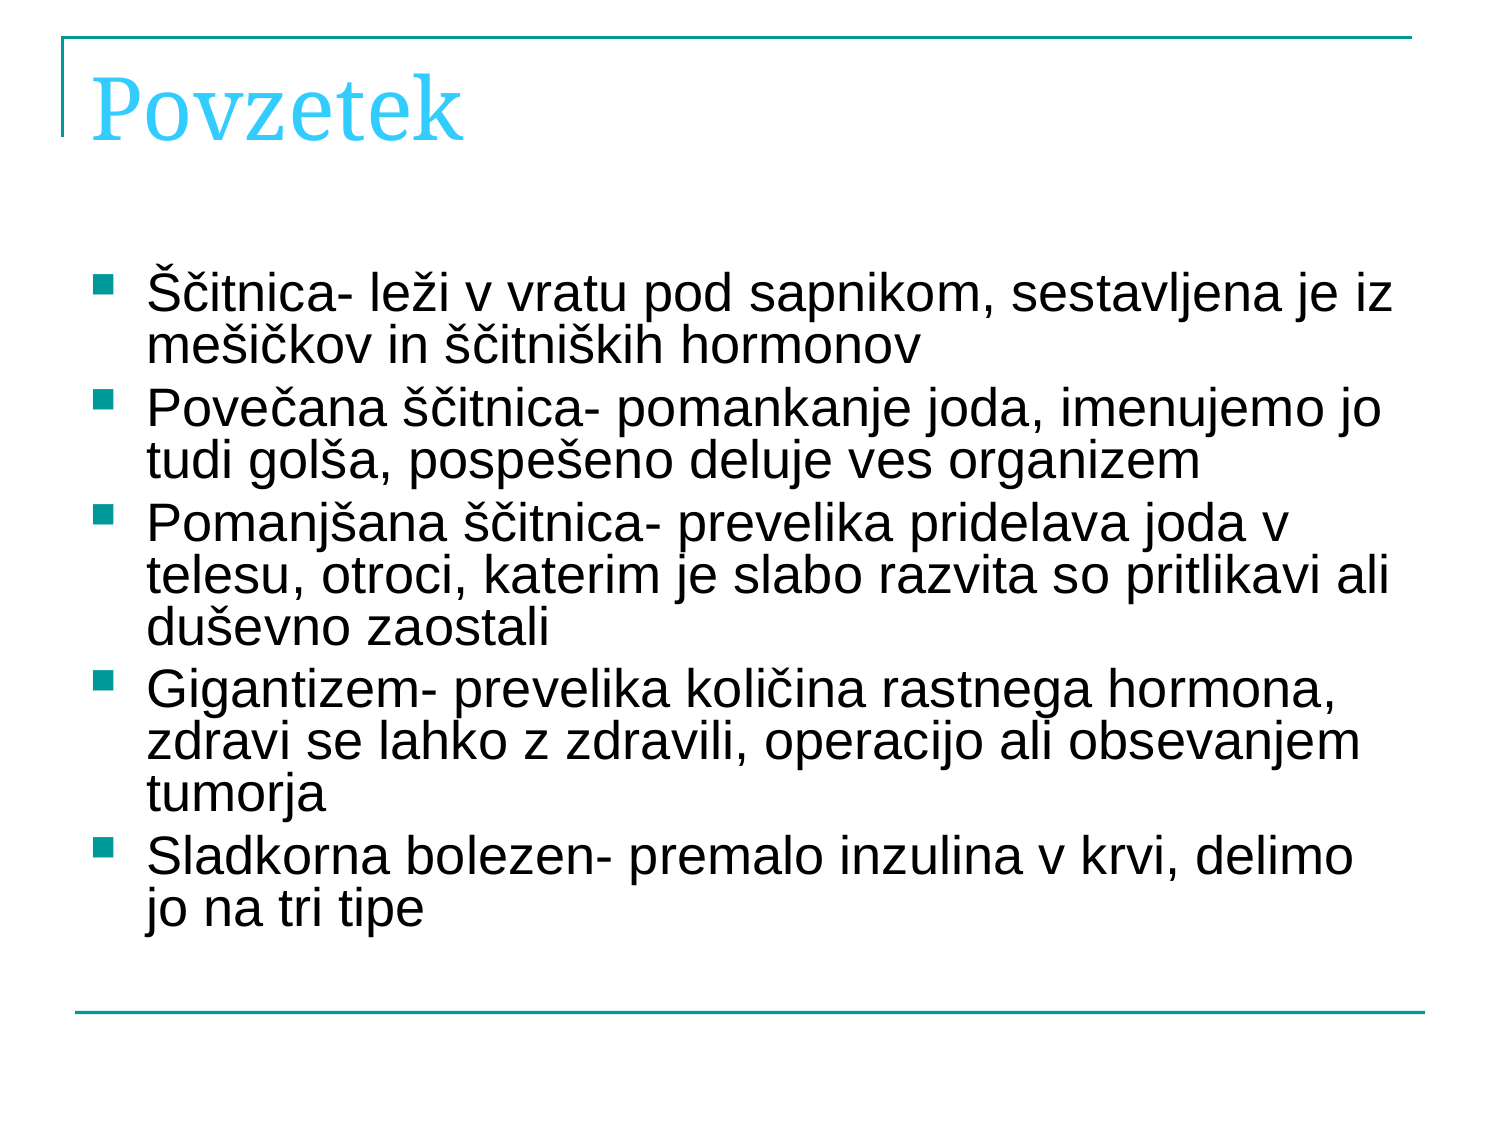

# Povzetek
Ščitnica- leži v vratu pod sapnikom, sestavljena je iz mešičkov in ščitniških hormonov
Povečana ščitnica- pomankanje joda, imenujemo jo tudi golša, pospešeno deluje ves organizem
Pomanjšana ščitnica- prevelika pridelava joda v telesu, otroci, katerim je slabo razvita so pritlikavi ali duševno zaostali
Gigantizem- prevelika količina rastnega hormona, zdravi se lahko z zdravili, operacijo ali obsevanjem tumorja
Sladkorna bolezen- premalo inzulina v krvi, delimo jo na tri tipe